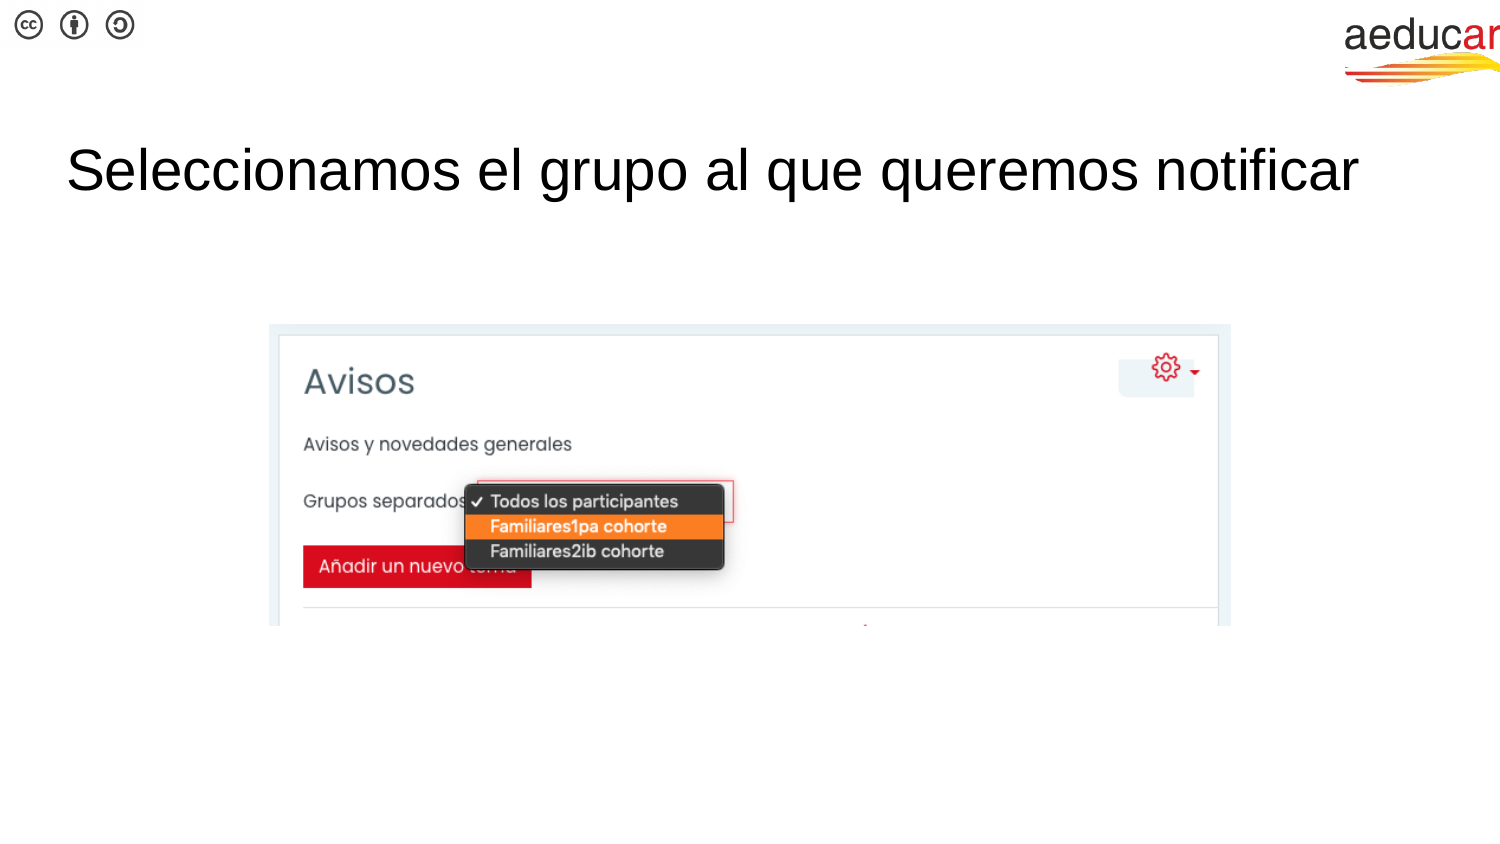

# Seleccionamos el grupo al que queremos notificar